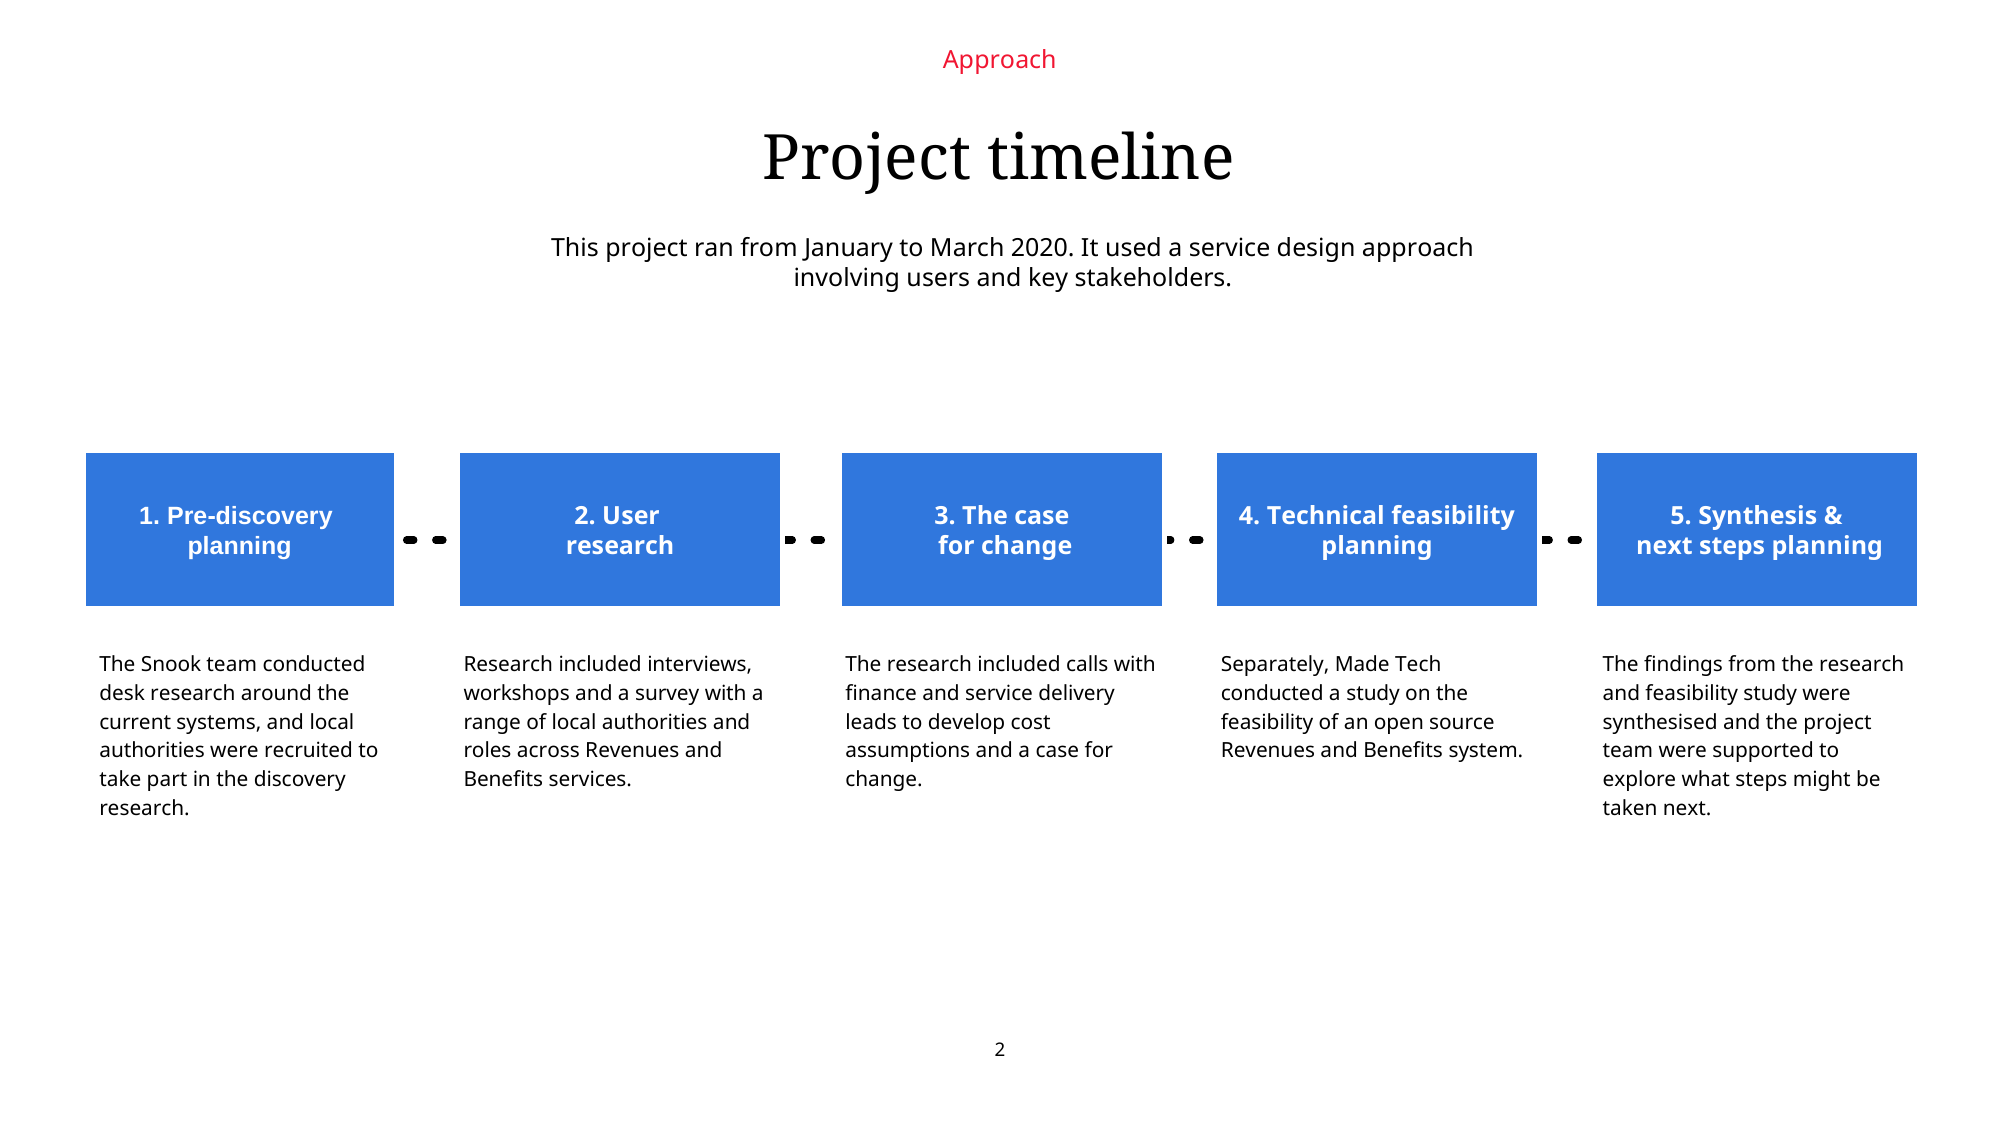

Approach
Project timeline
This project ran from January to March 2020. It used a service design approach involving users and key stakeholders.
1. Pre-discovery
planning
2. User
research
3. The case
 for change
4. Technical feasibility planning
5. Synthesis &
 next steps planning
The Snook team conducted desk research around the current systems, and local authorities were recruited to take part in the discovery research.
Research included interviews, workshops and a survey with a range of local authorities and roles across Revenues and Benefits services.
The research included calls with finance and service delivery leads to develop cost assumptions and a case for change.
Separately, Made Tech conducted a study on the feasibility of an open source Revenues and Benefits system.
The findings from the research and feasibility study were synthesised and the project team were supported to explore what steps might be taken next.